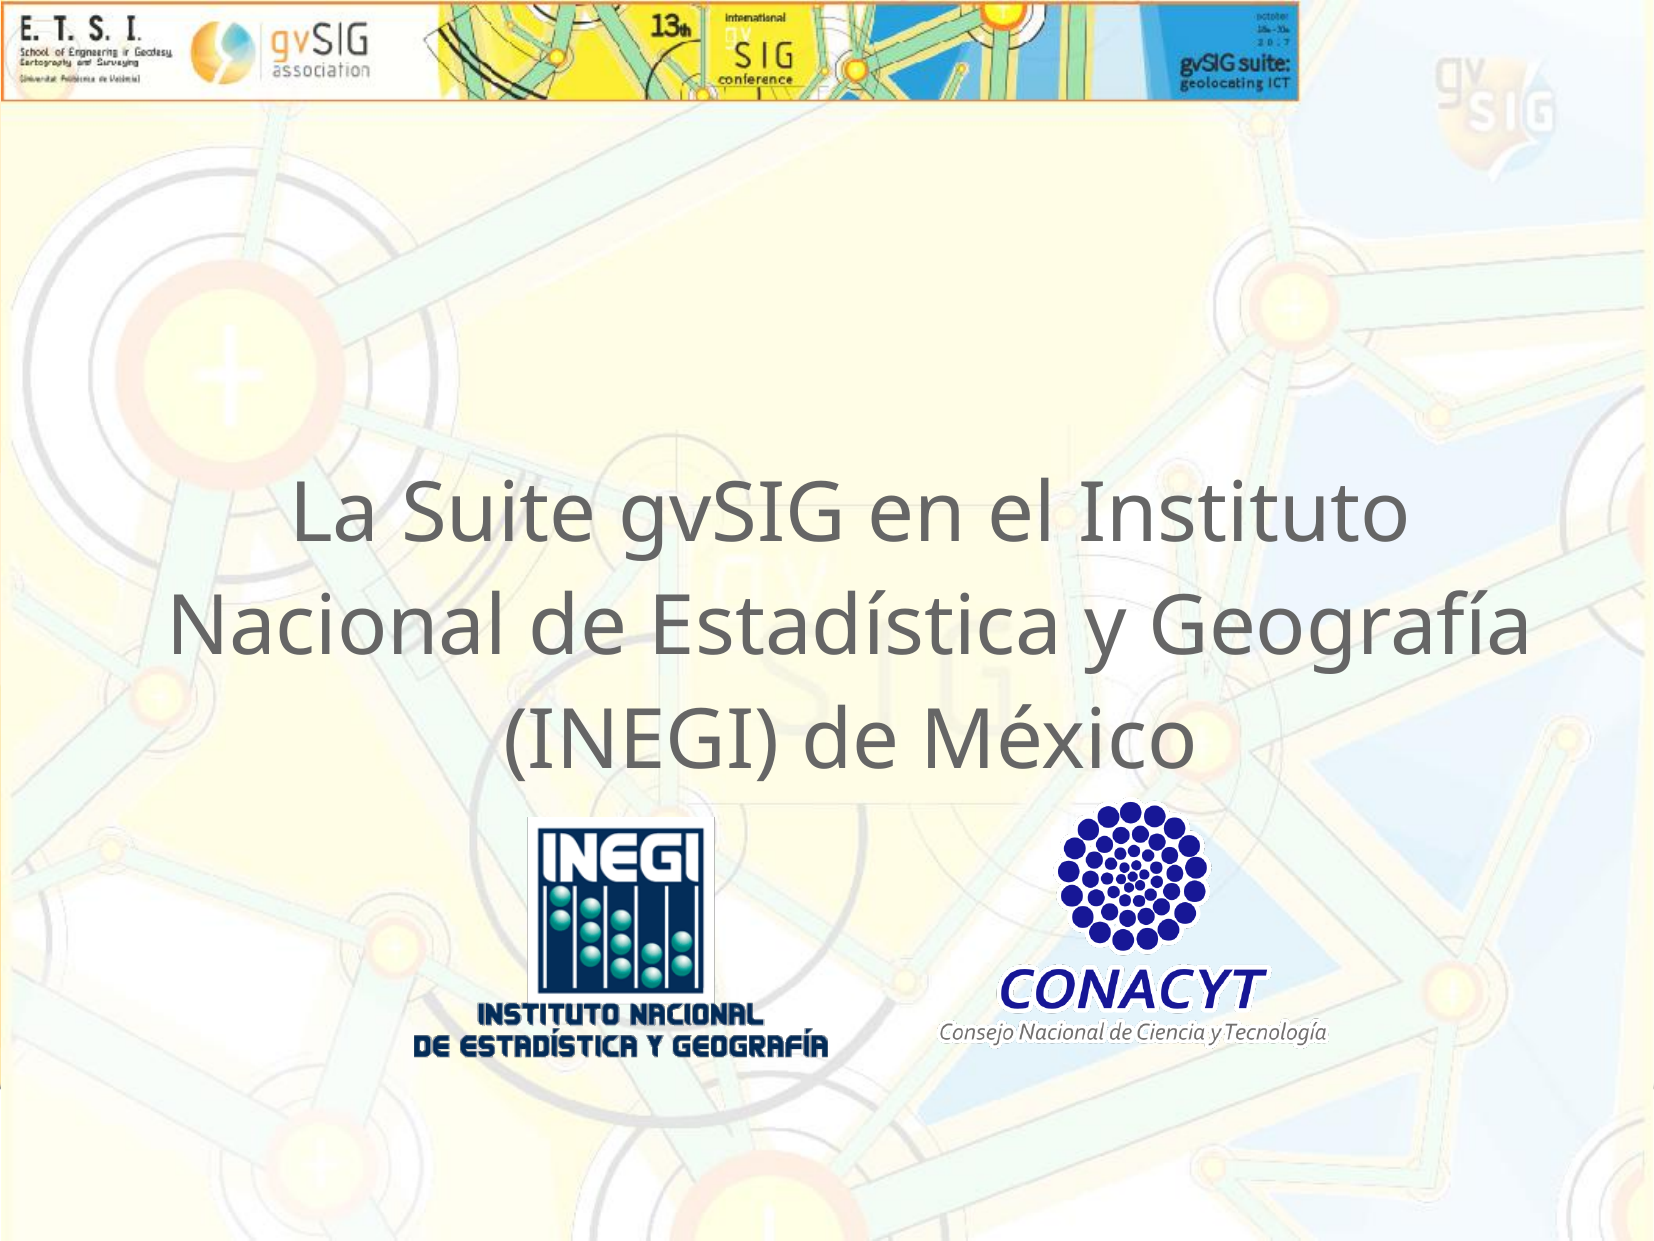

# La Suite gvSIG en el Instituto Nacional de Estadística y Geografía (INEGI) de México